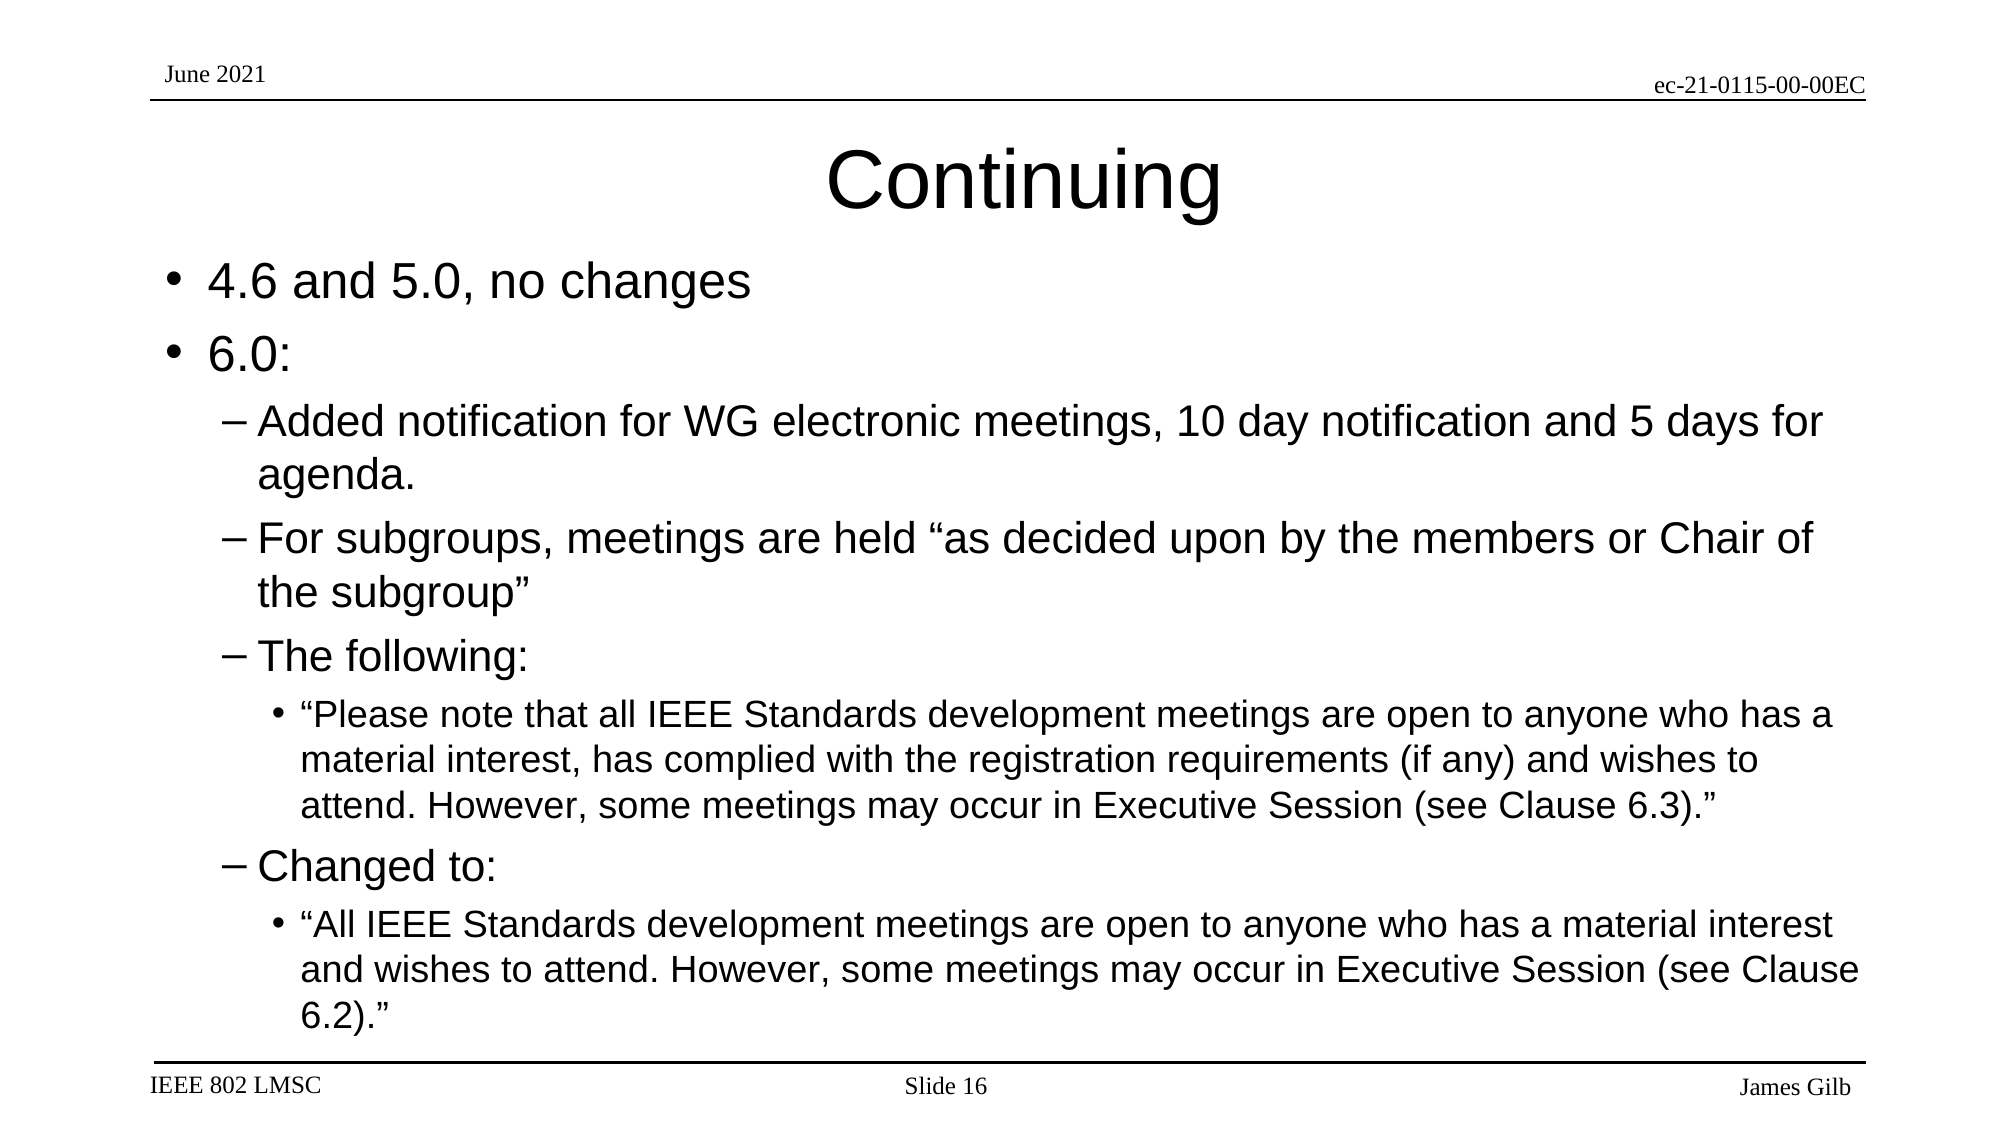

# Continuing
4.6 and 5.0, no changes
6.0:
Added notification for WG electronic meetings, 10 day notification and 5 days for agenda.
For subgroups, meetings are held “as decided upon by the members or Chair of the subgroup”
The following:
“Please note that all IEEE Standards development meetings are open to anyone who has a material interest, has complied with the registration requirements (if any) and wishes to attend. However, some meetings may occur in Executive Session (see Clause 6.3).”
Changed to:
“All IEEE Standards development meetings are open to anyone who has a material interest and wishes to attend. However, some meetings may occur in Executive Session (see Clause 6.2).”
16